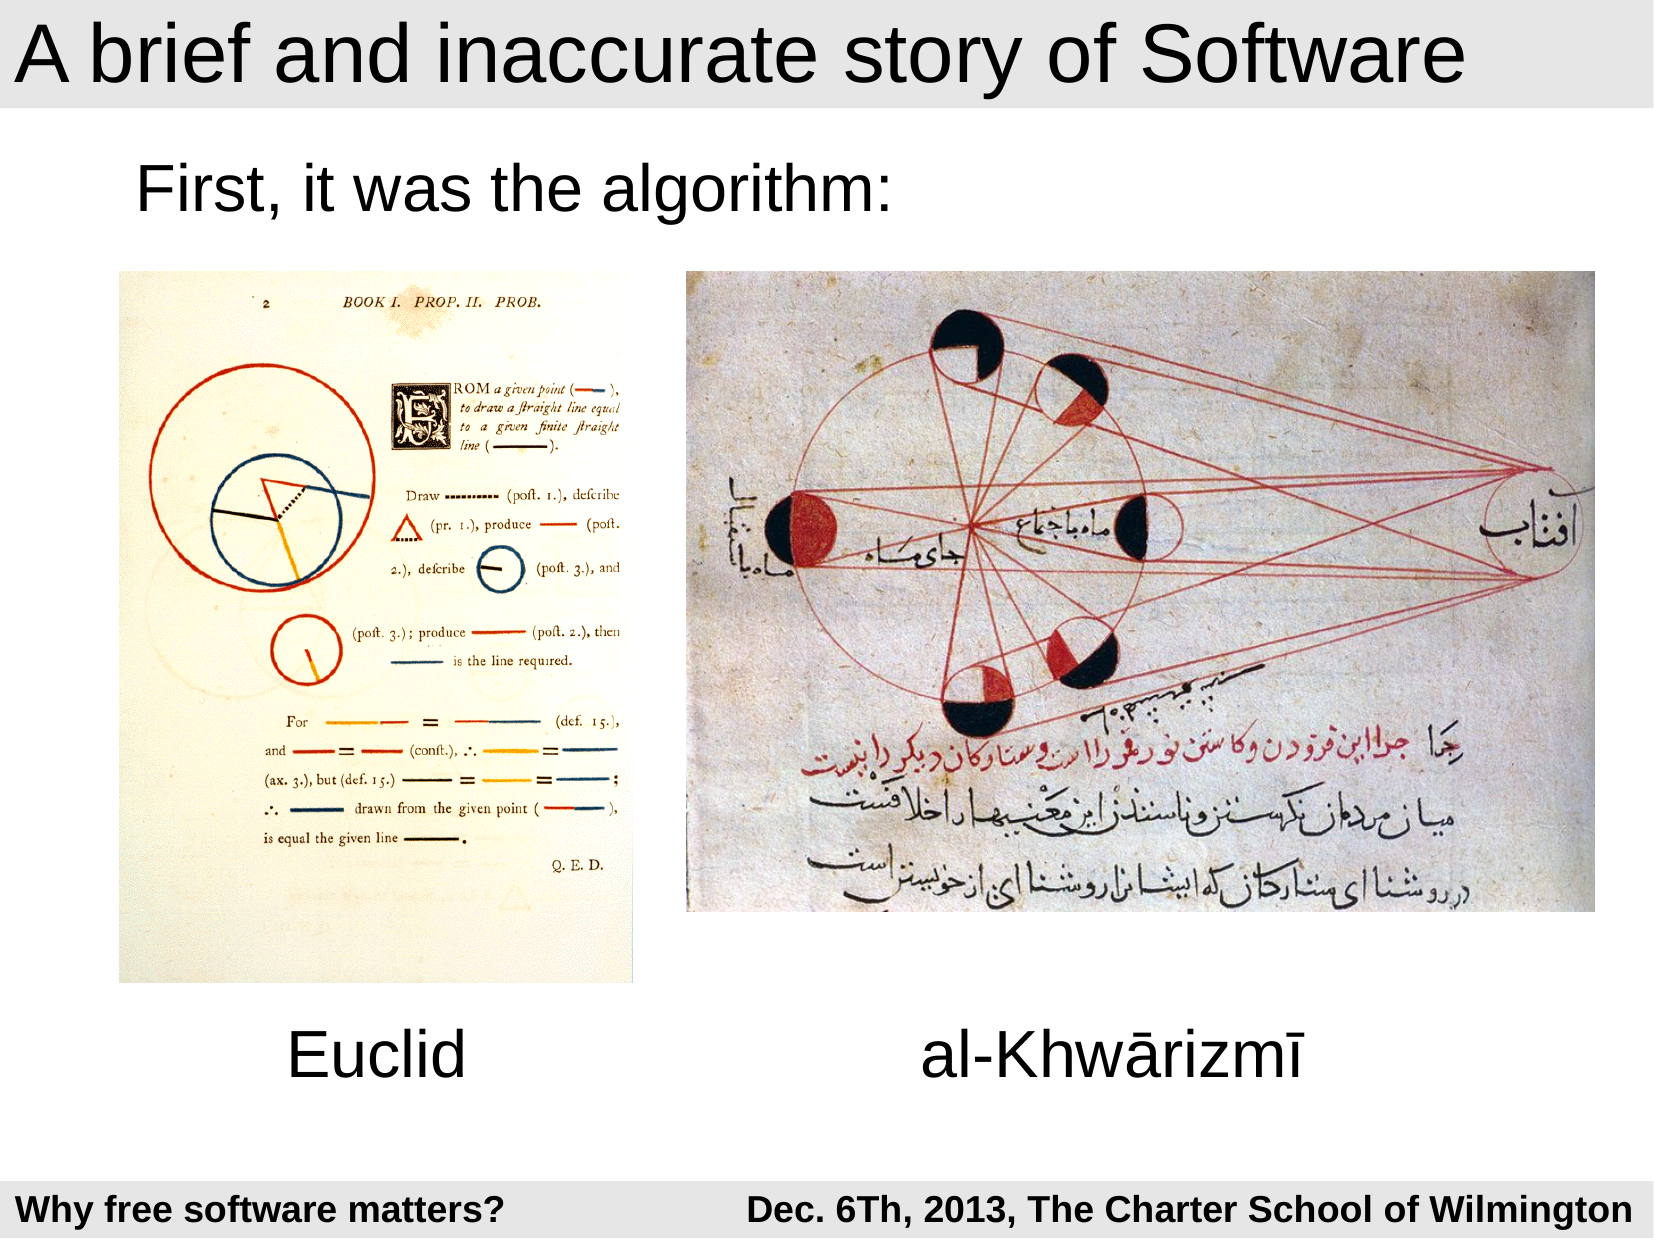

A brief and inaccurate story of Software
First, it was the algorithm:
Euclid
al-Khwārizmī
Why free software matters? Dec. 6Th, 2013, The Charter School of Wilmington